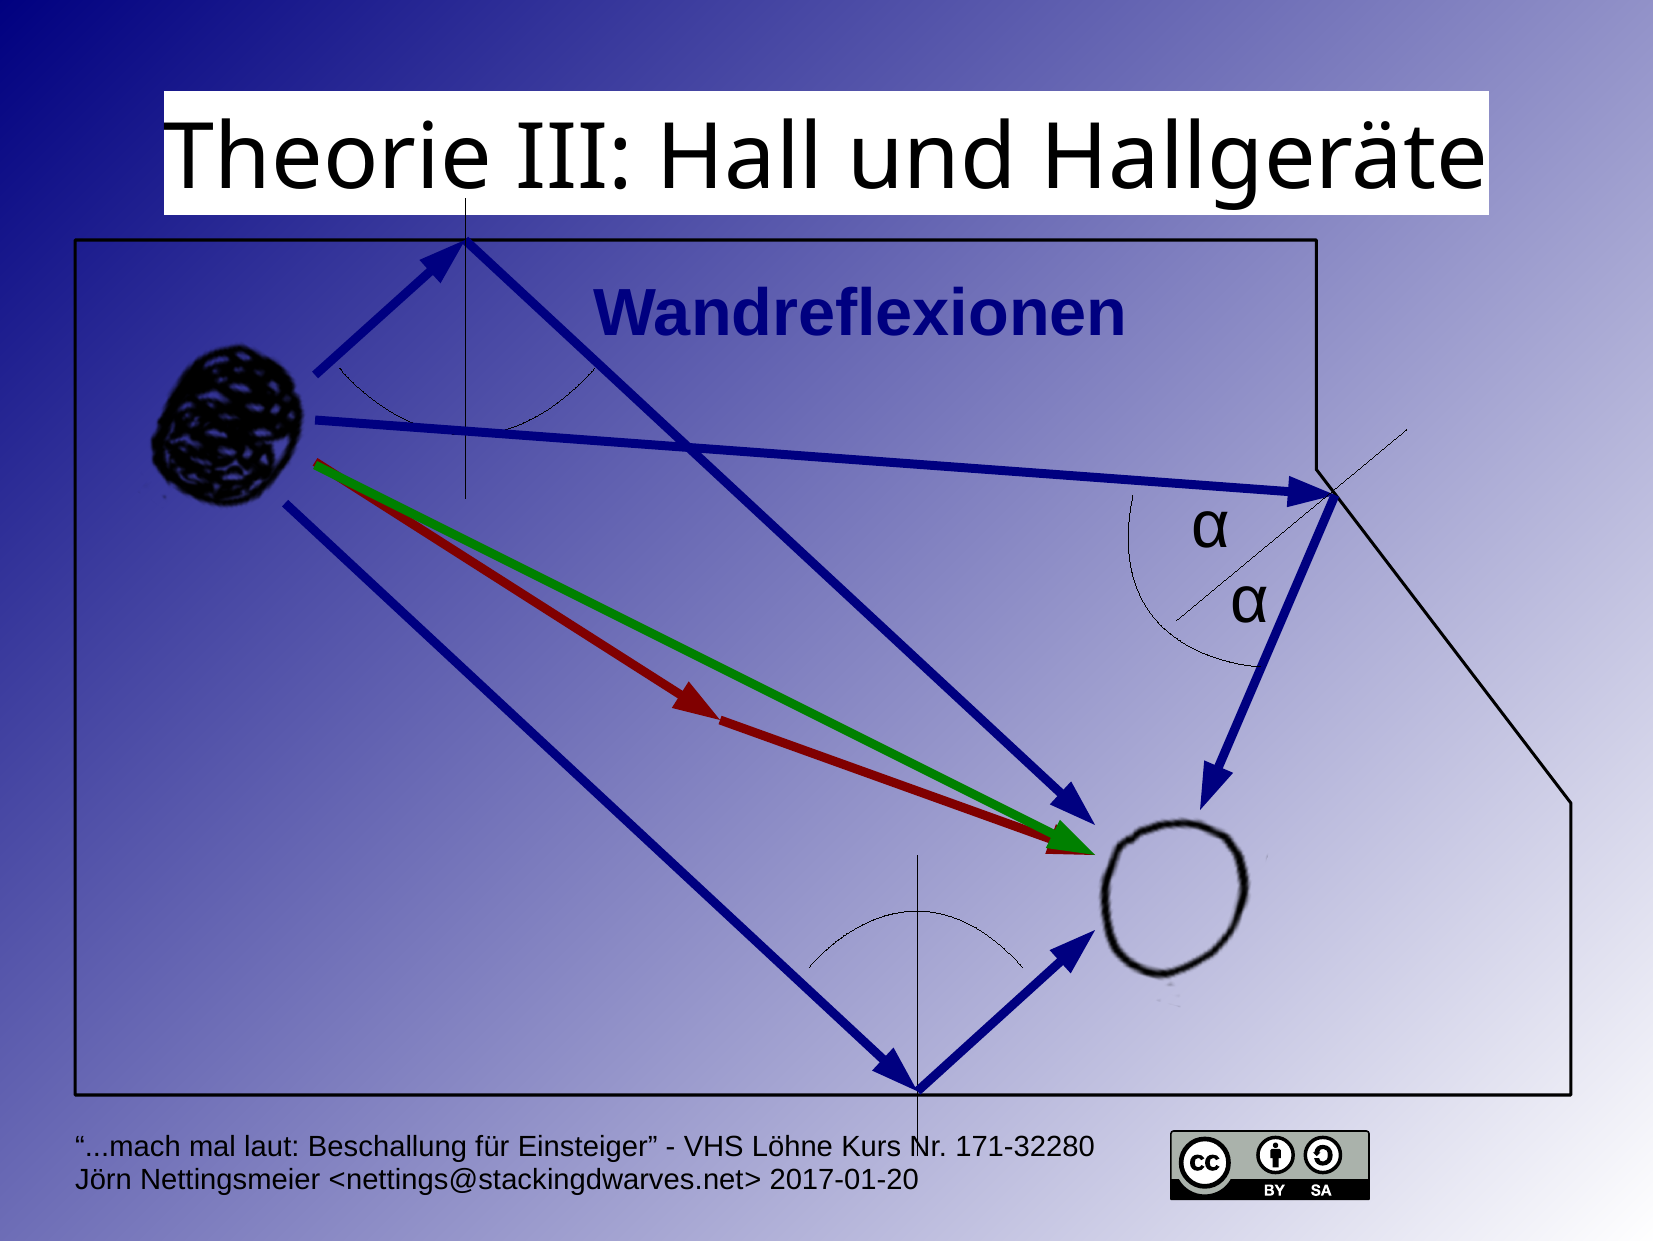

# Theorie III: Hall und Hallgeräte
Wandreflexionen
α
α